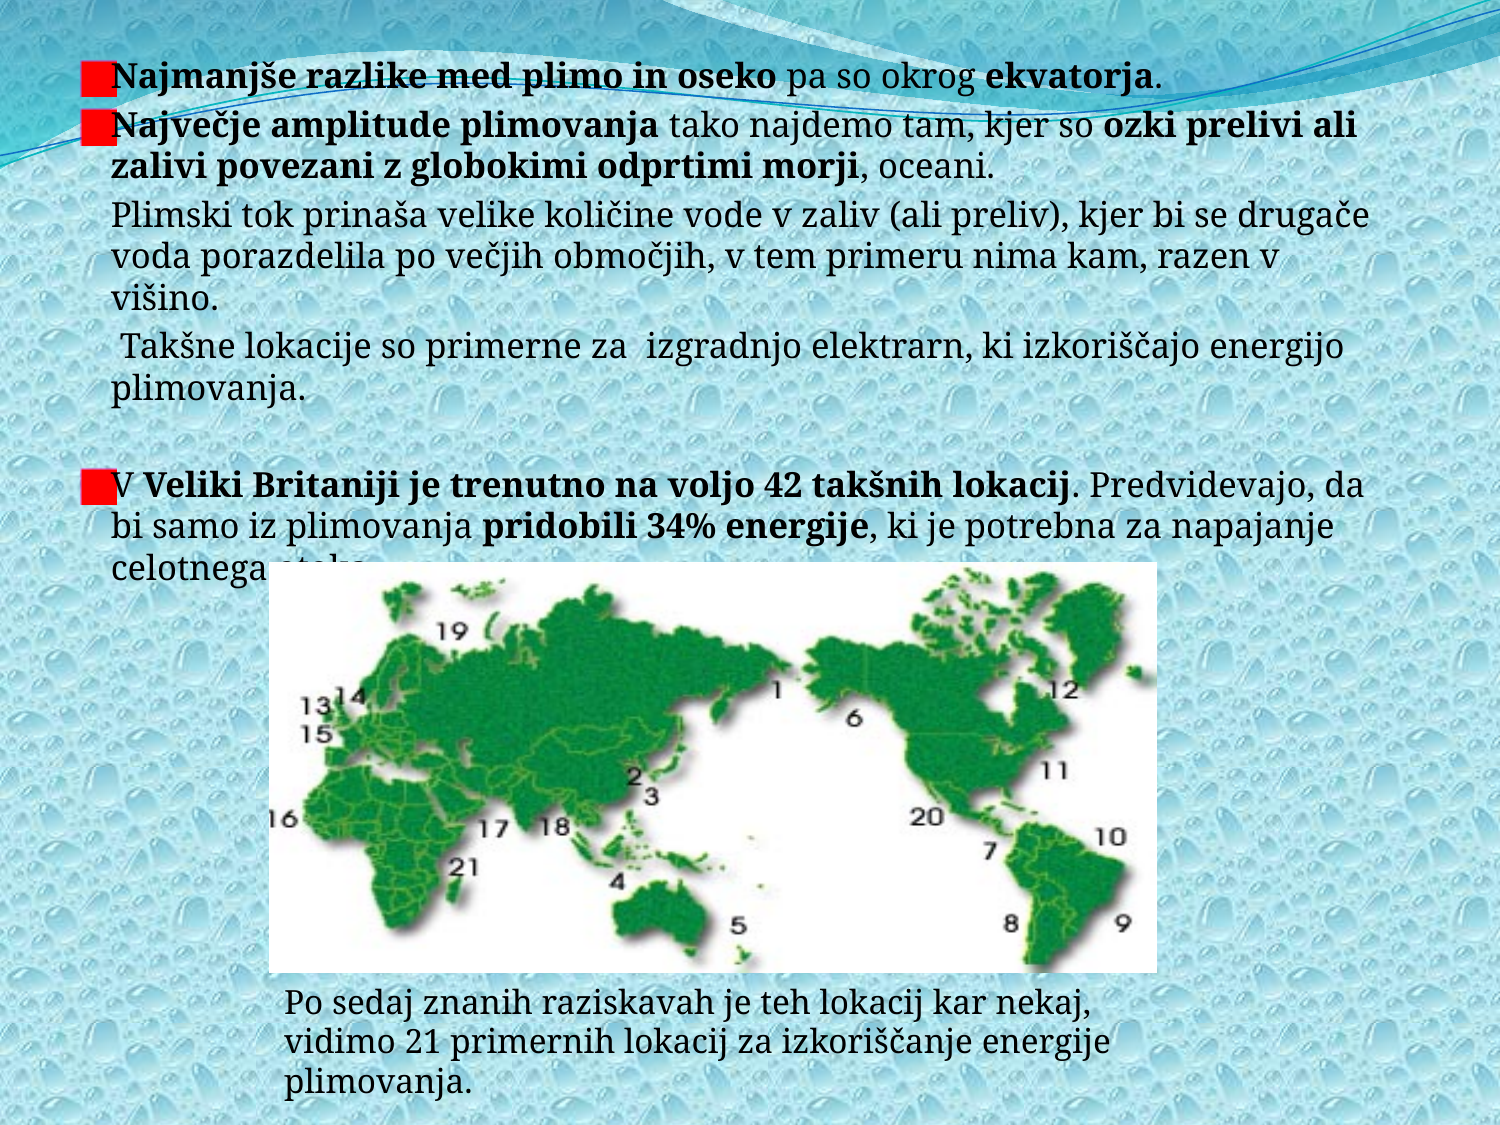

# Najmanjše razlike med plimo in oseko pa so okrog ekvatorja.
Največje amplitude plimovanja tako najdemo tam, kjer so ozki prelivi ali zalivi povezani z globokimi odprtimi morji, oceani.
	Plimski tok prinaša velike količine vode v zaliv (ali preliv), kjer bi se drugače voda porazdelila po večjih območjih, v tem primeru nima kam, razen v višino.
	 Takšne lokacije so primerne za  izgradnjo elektrarn, ki izkoriščajo energijo  plimovanja.
V Veliki Britaniji je trenutno na voljo 42 takšnih lokacij. Predvidevajo, da bi samo iz plimovanja pridobili 34% energije, ki je potrebna za napajanje celotnega otoka.
Po sedaj znanih raziskavah je teh lokacij kar nekaj, vidimo 21 primernih lokacij za izkoriščanje energije plimovanja.